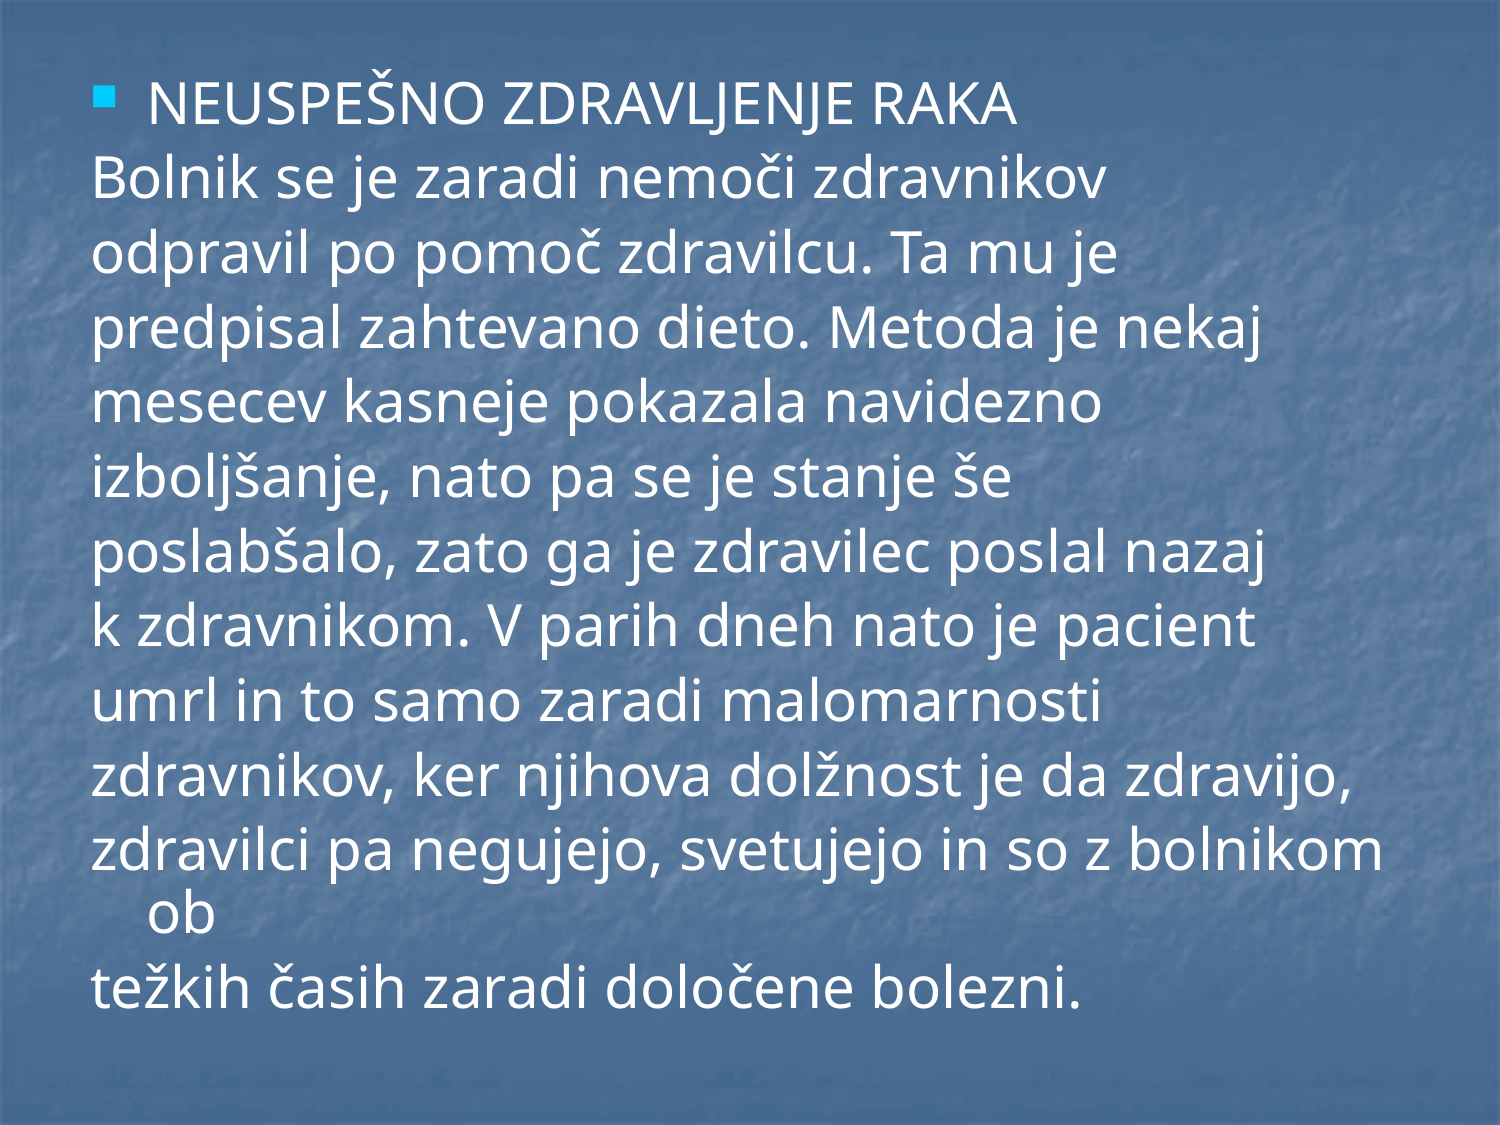

# NEUSPEŠNO ZDRAVLJENJE RAKA
Bolnik se je zaradi nemoči zdravnikov
odpravil po pomoč zdravilcu. Ta mu je
predpisal zahtevano dieto. Metoda je nekaj
mesecev kasneje pokazala navidezno
izboljšanje, nato pa se je stanje še
poslabšalo, zato ga je zdravilec poslal nazaj
k zdravnikom. V parih dneh nato je pacient
umrl in to samo zaradi malomarnosti
zdravnikov, ker njihova dolžnost je da zdravijo,
zdravilci pa negujejo, svetujejo in so z bolnikom ob
težkih časih zaradi določene bolezni.